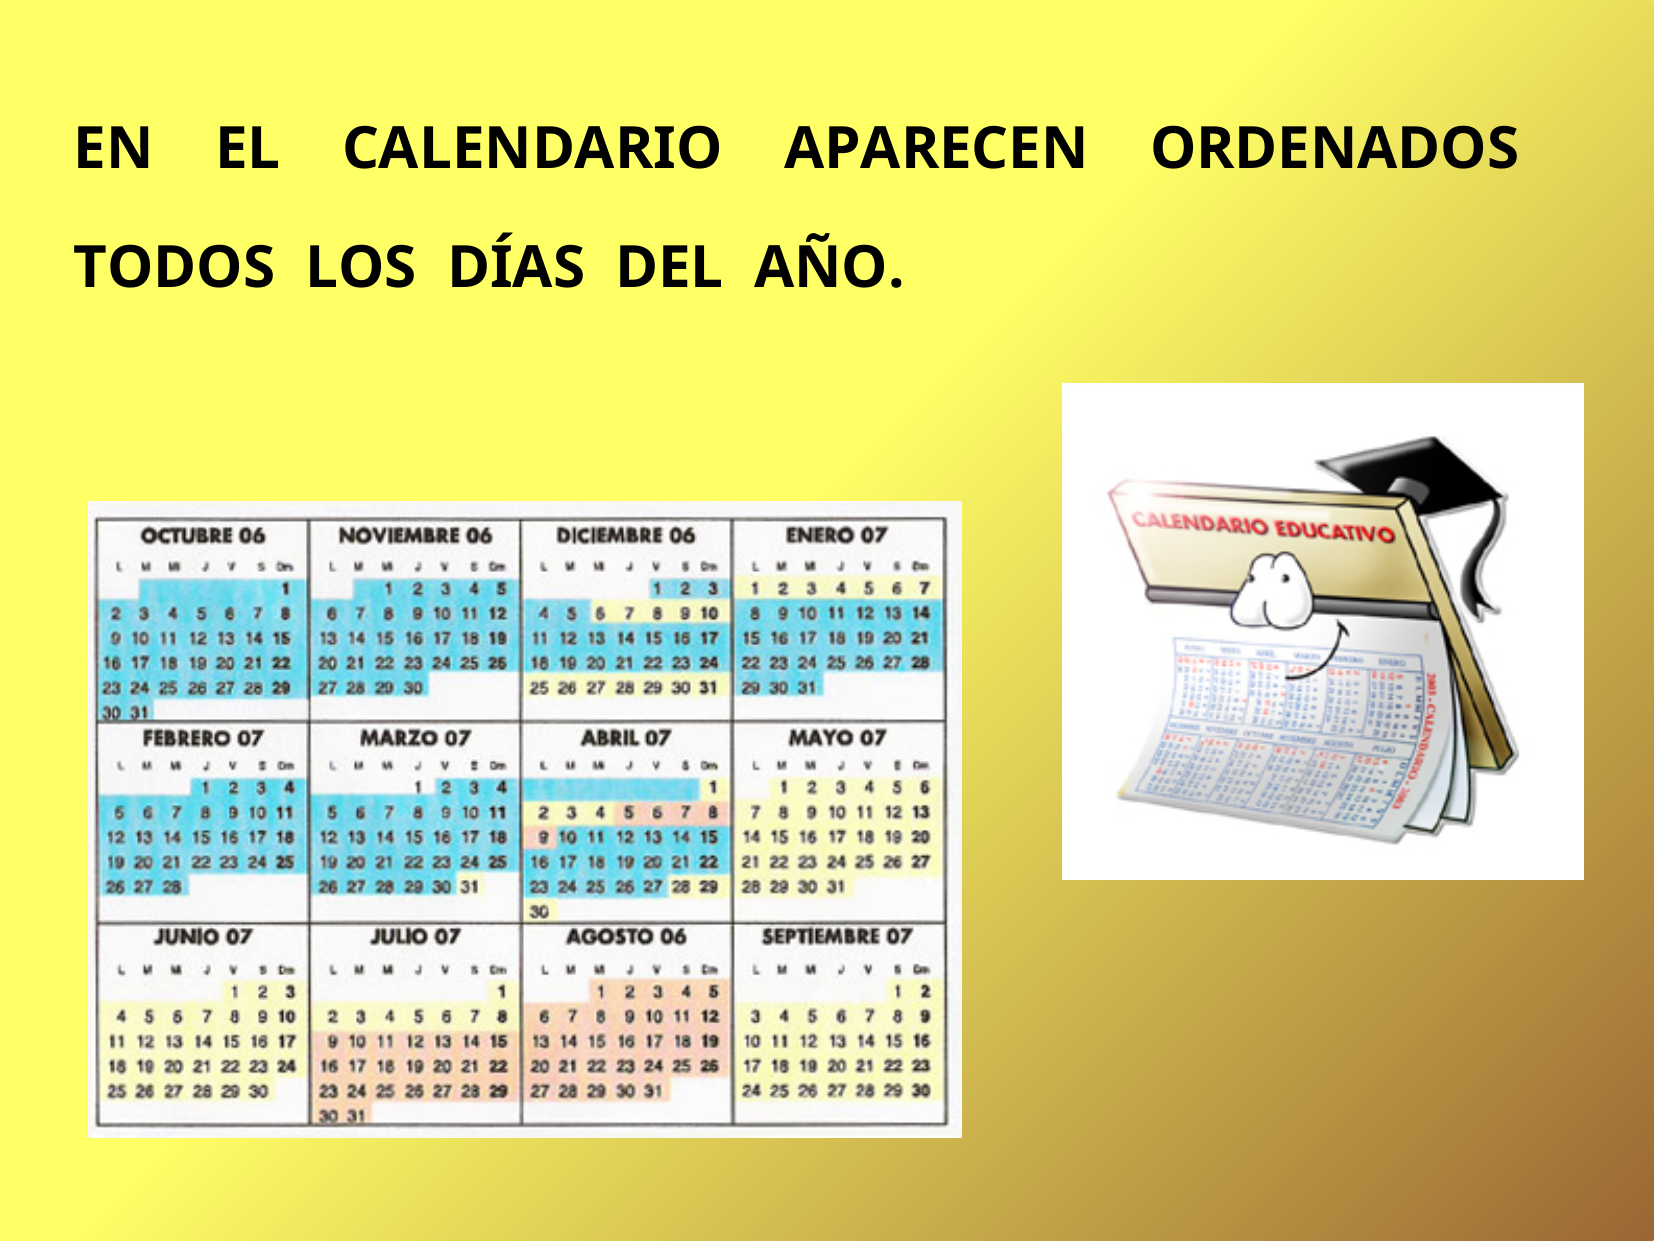

EN EL CALENDARIO APARECEN ORDENADOS TODOS LOS DÍAS DEL AÑO.